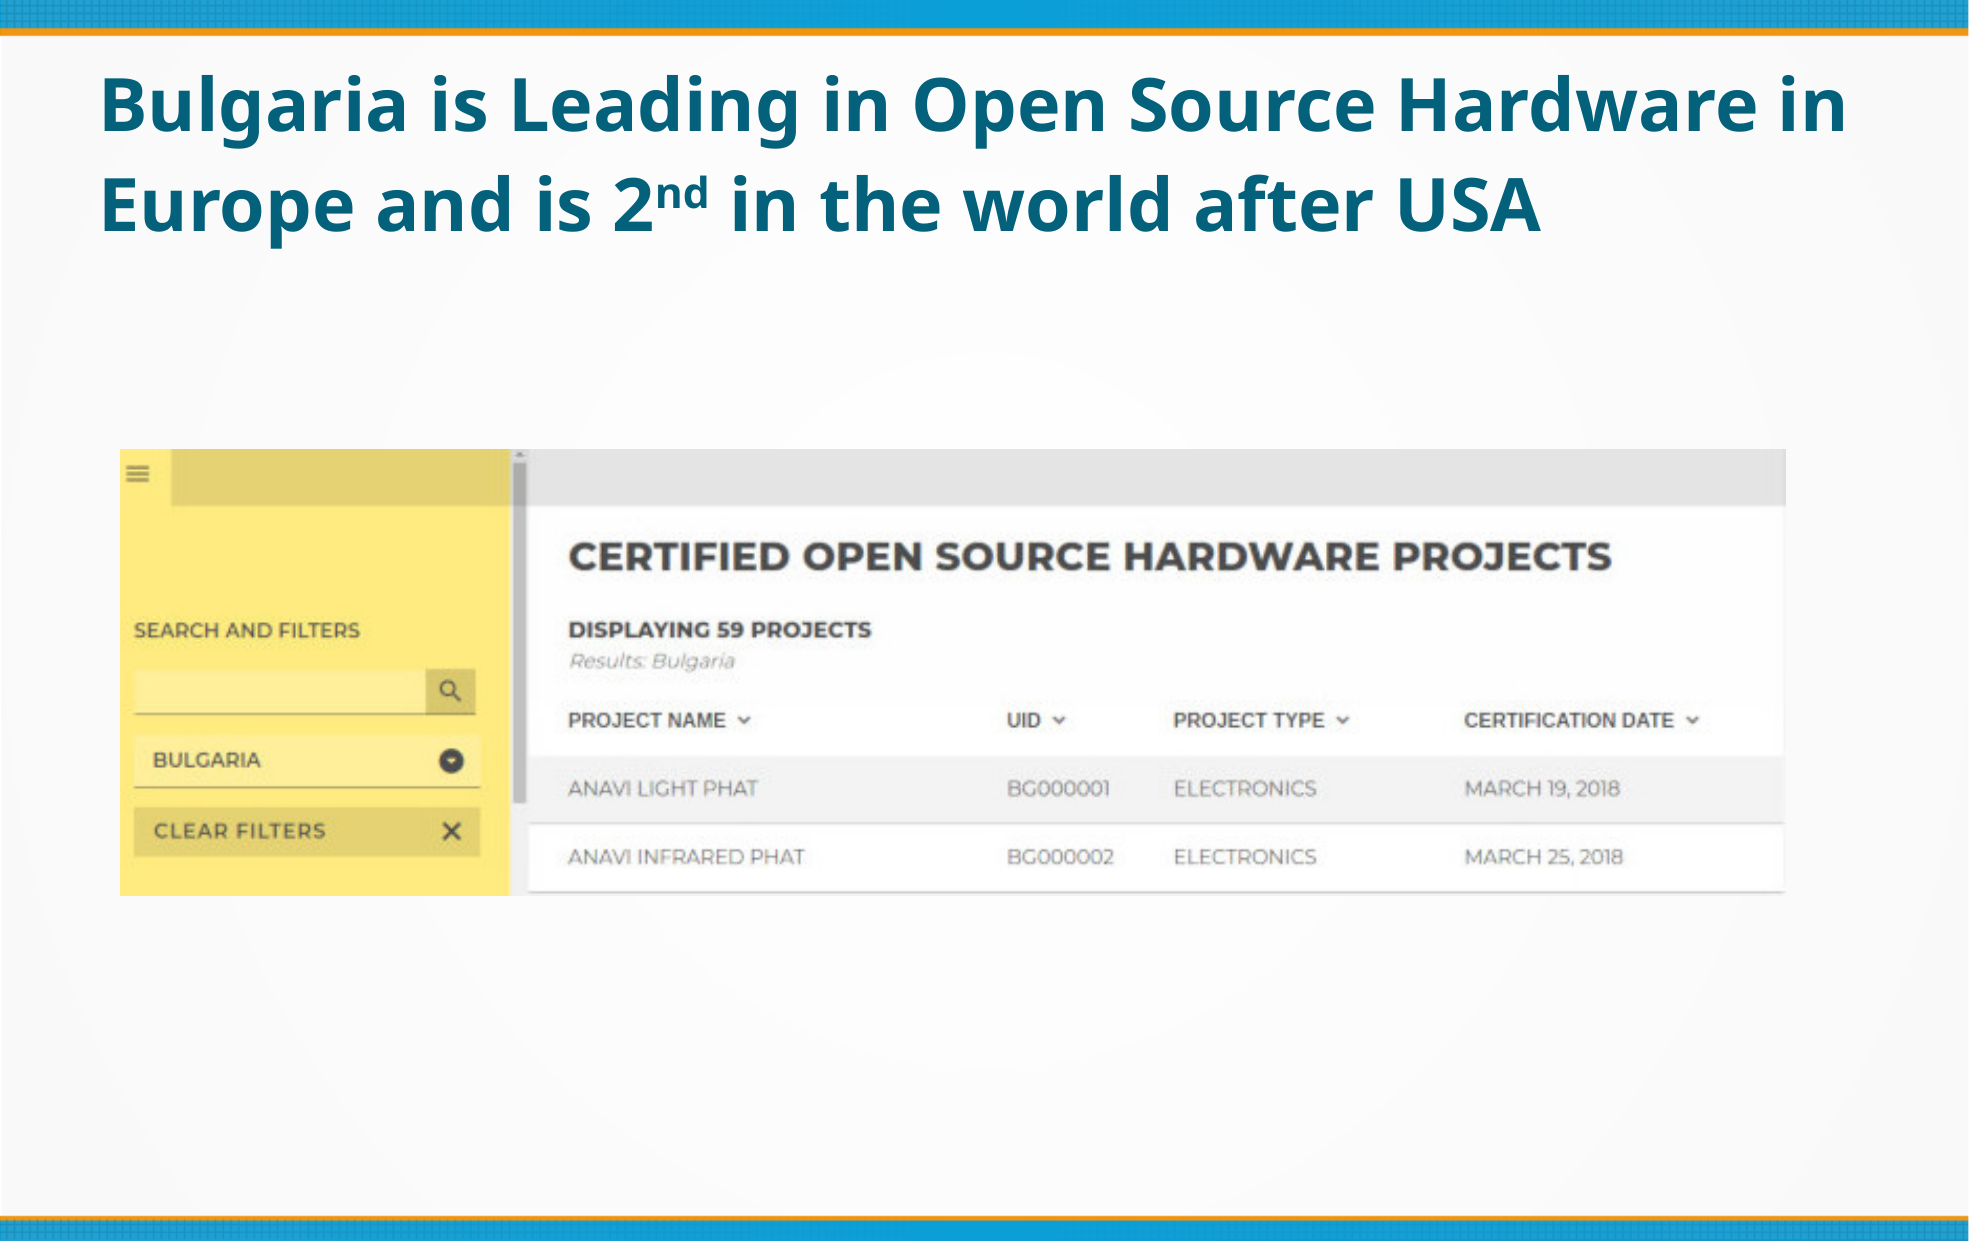

# Bulgaria is Leading in Open Source Hardware in Europe and is 2nd in the world after USA